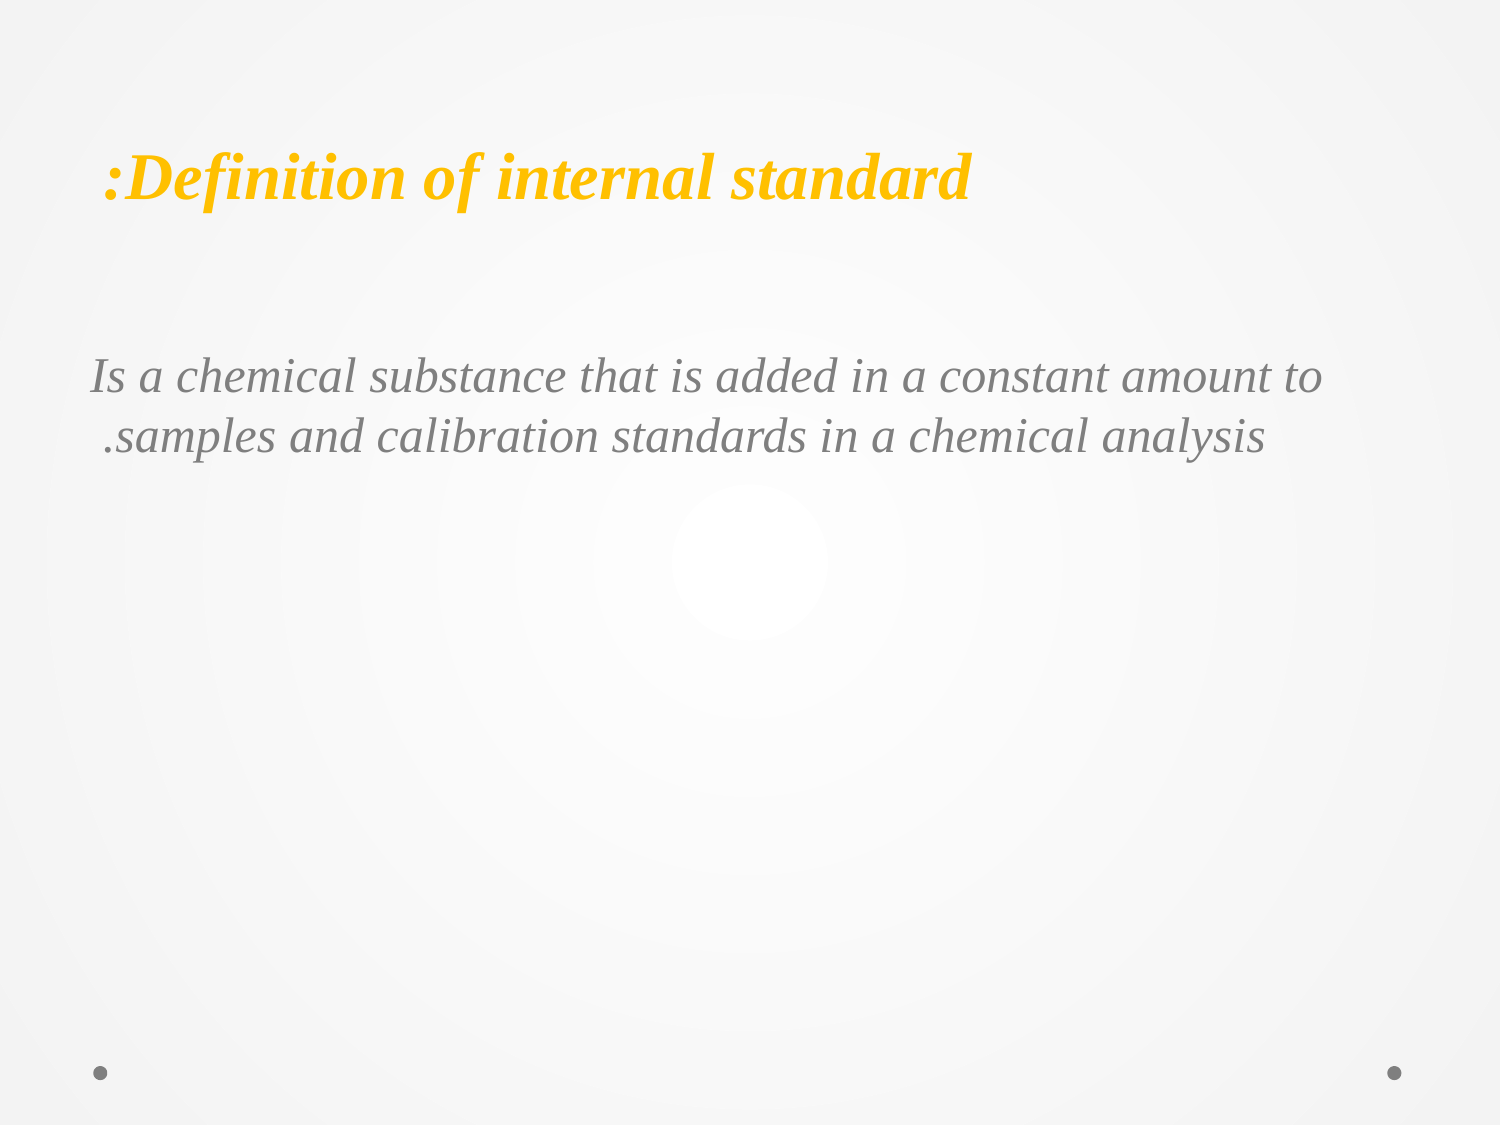

Definition of internal standard:
# Is a chemical substance that is added in a constant amount to samples and calibration standards in a chemical analysis.